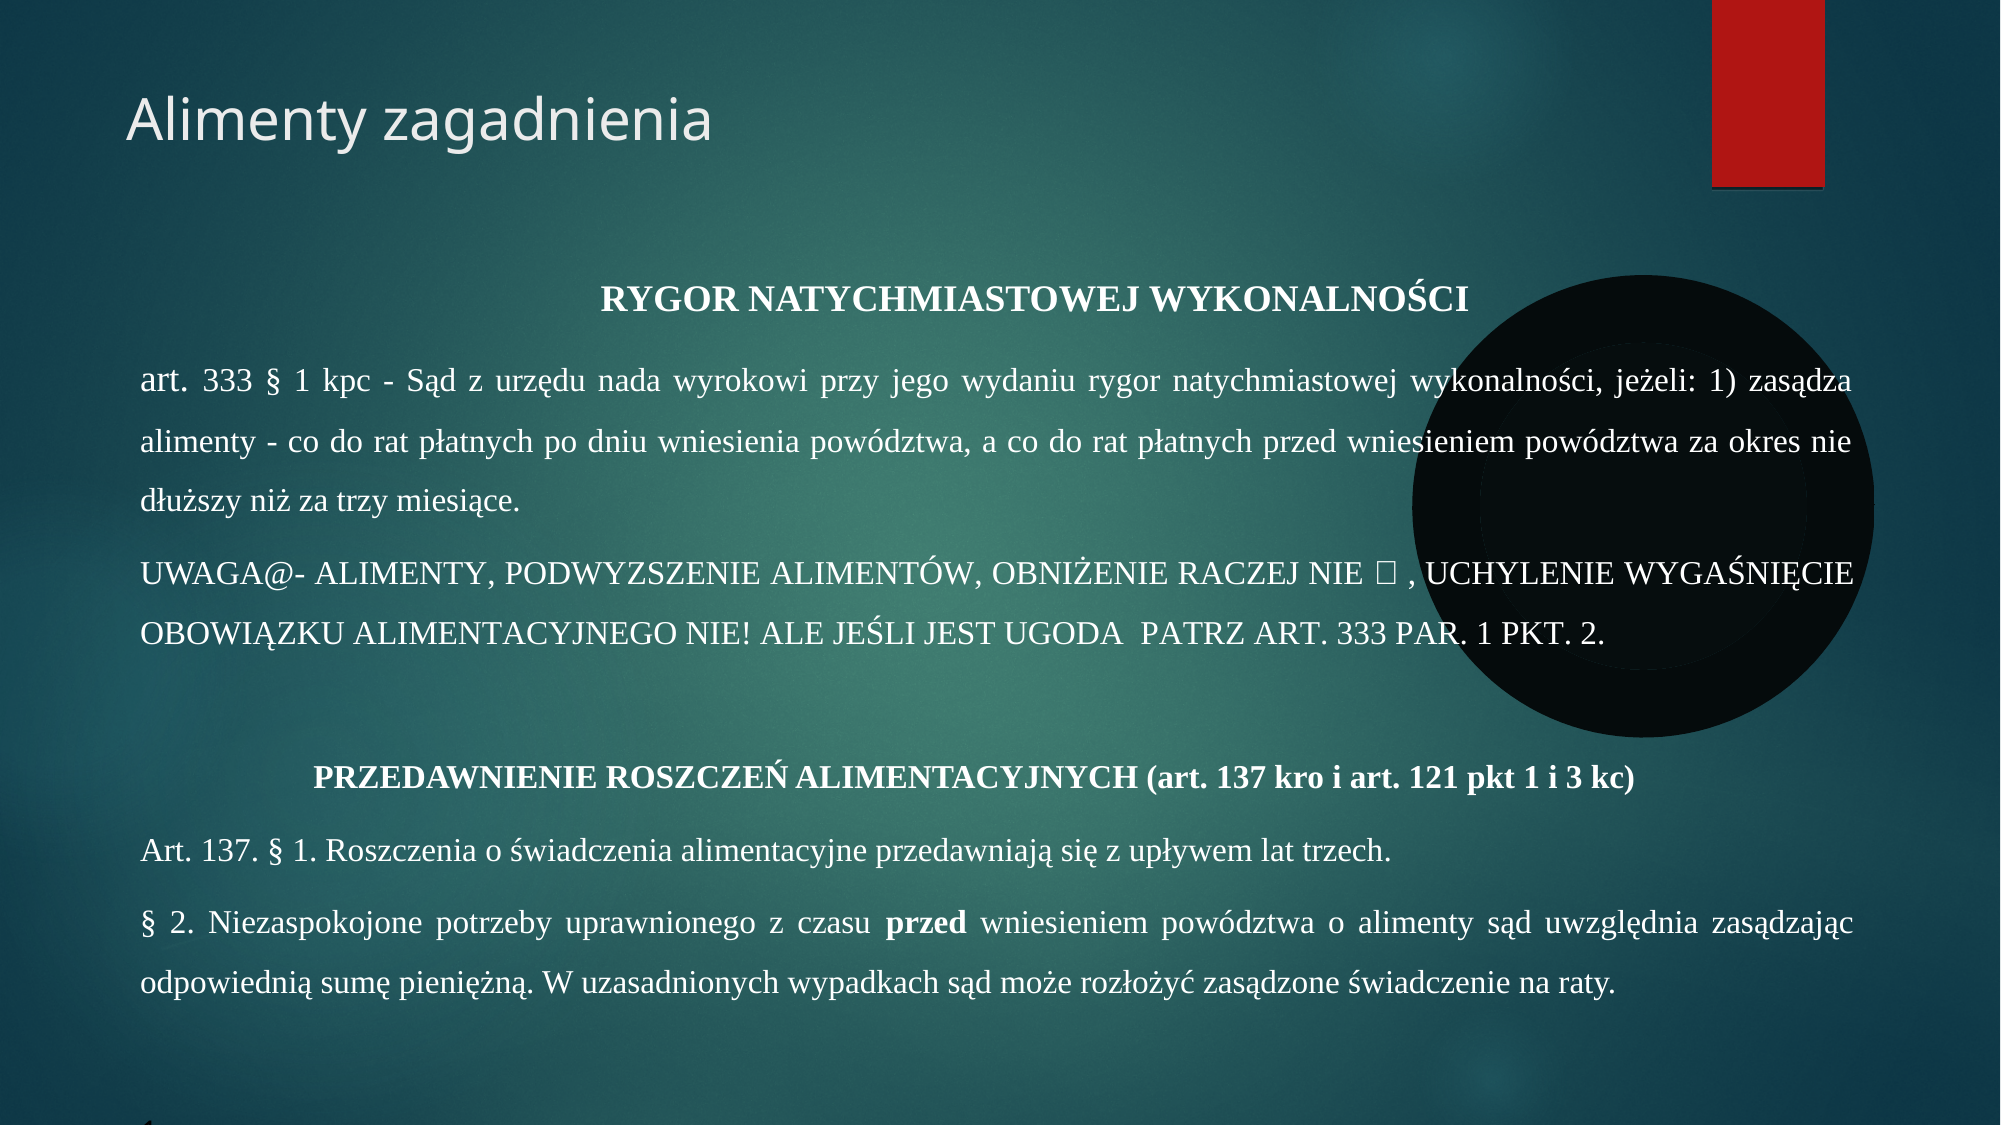

# Alimenty zagadnienia
RYGOR NATYCHMIASTOWEJ WYKONALNOŚCI
art. 333 § 1 kpc - Sąd z urzędu nada wyrokowi przy jego wydaniu rygor natychmiastowej wykonalności, jeżeli: 1) zasądza alimenty - co do rat płatnych po dniu wniesienia powództwa, a co do rat płatnych przed wniesieniem powództwa za okres nie dłuższy niż za trzy miesiące.
UWAGA@- ALIMENTY, PODWYZSZENIE ALIMENTÓW, OBNIŻENIE RACZEJ NIE  , UCHYLENIE WYGAŚNIĘCIE OBOWIĄZKU ALIMENTACYJNEGO NIE! ALE JEŚLI JEST UGODA PATRZ ART. 333 PAR. 1 PKT. 2.
  PRZEDAWNIENIE ROSZCZEŃ ALIMENTACYJNYCH (art. 137 kro i art. 121 pkt 1 i 3 kc)
Art. 137. § 1. Roszczenia o świadczenia alimentacyjne przedawniają się z upływem lat trzech.
§ 2. Niezaspokojone potrzeby uprawnionego z czasu przed wniesieniem powództwa o alimenty sąd uwzględnia zasądzając odpowiednią sumę pieniężną. W uzasadnionych wypadkach sąd może rozłożyć zasądzone świadczenie na raty.